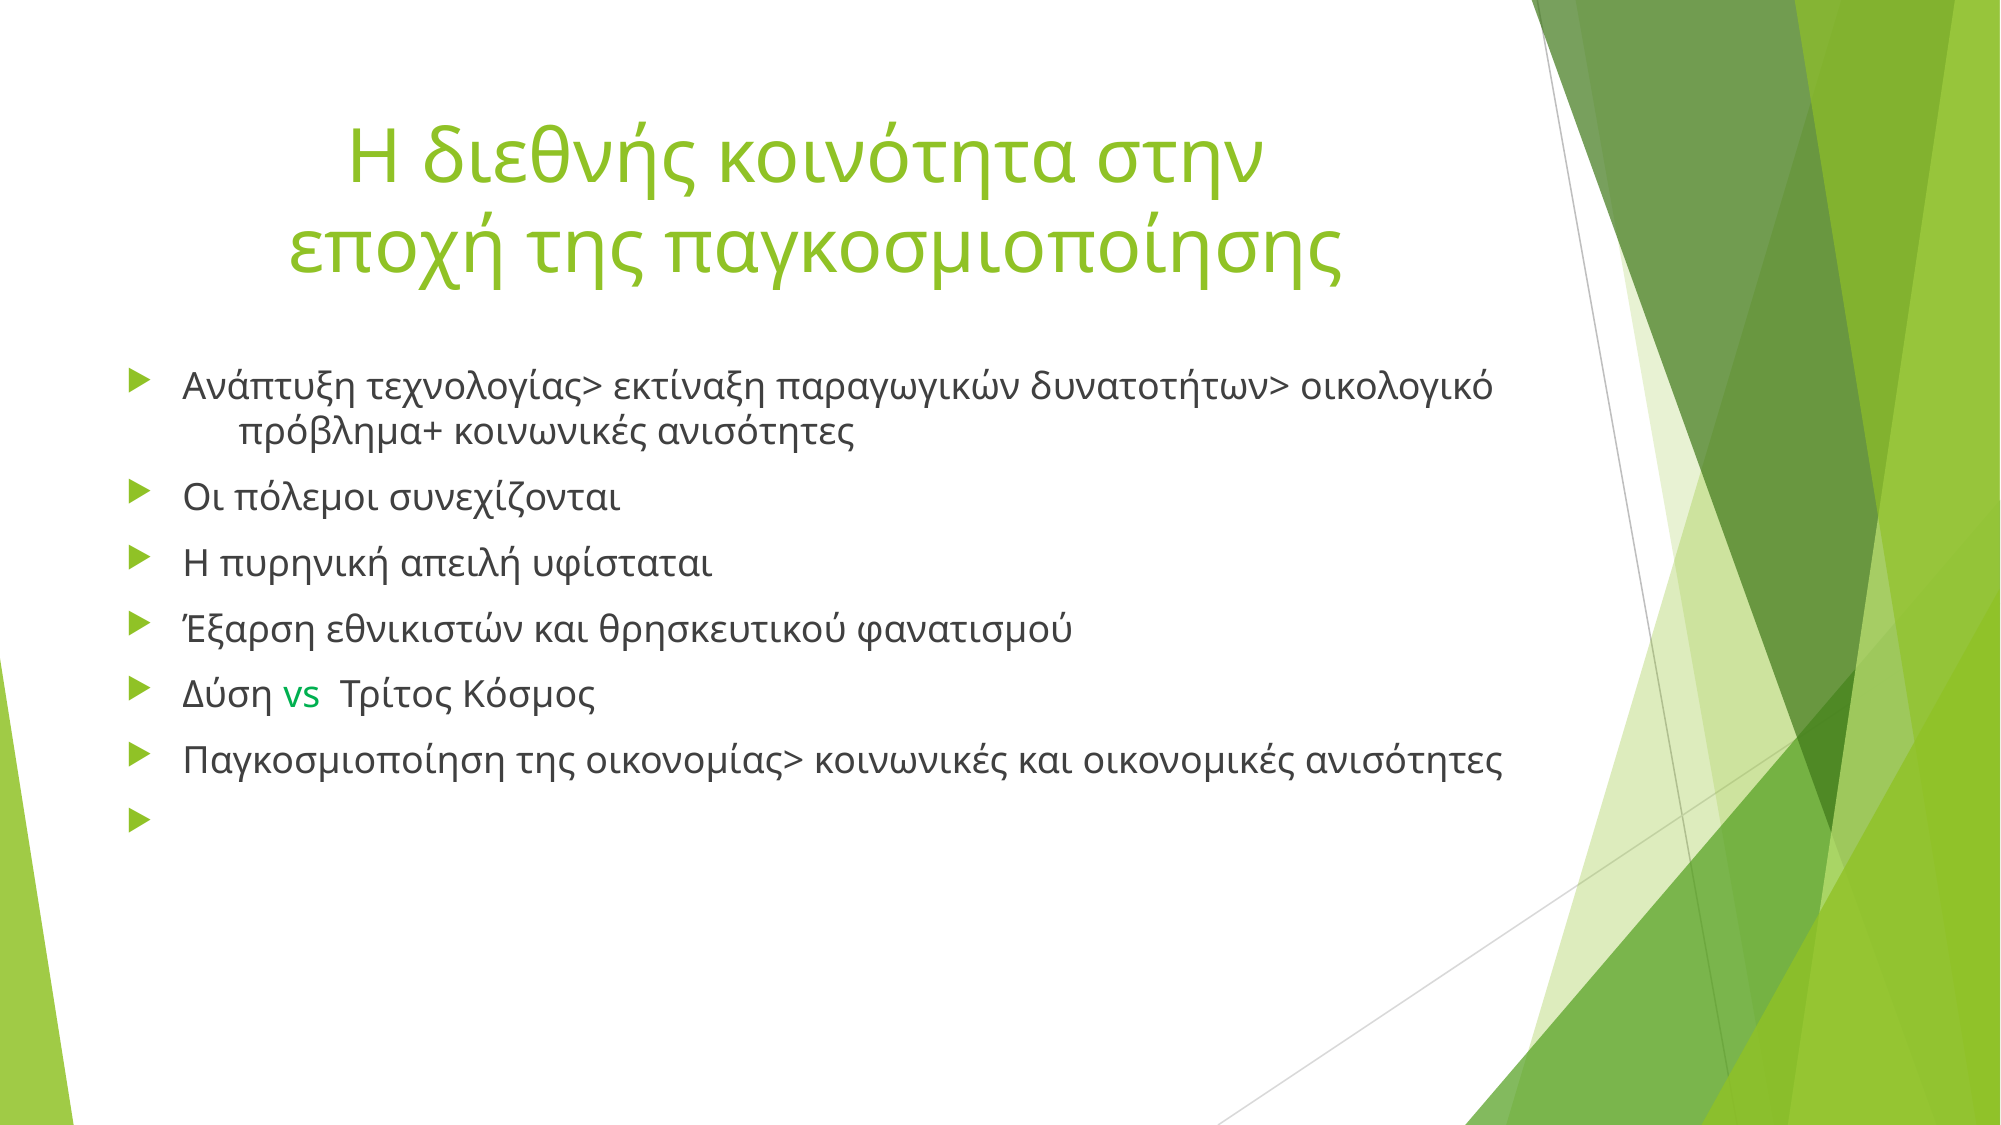

# Η διεθνής κοινότητα στην εποχή της παγκοσμιοποίησης
Ανάπτυξη τεχνολογίας> εκτίναξη παραγωγικών δυνατοτήτων> οικολογικό πρόβλημα+ κοινωνικές ανισότητες
Οι πόλεμοι συνεχίζονται
Η πυρηνική απειλή υφίσταται
Έξαρση εθνικιστών και θρησκευτικού φανατισμού
Δύση vs Τρίτος Κόσμος
Παγκοσμιοποίηση της οικονομίας> κοινωνικές και οικονομικές ανισότητες